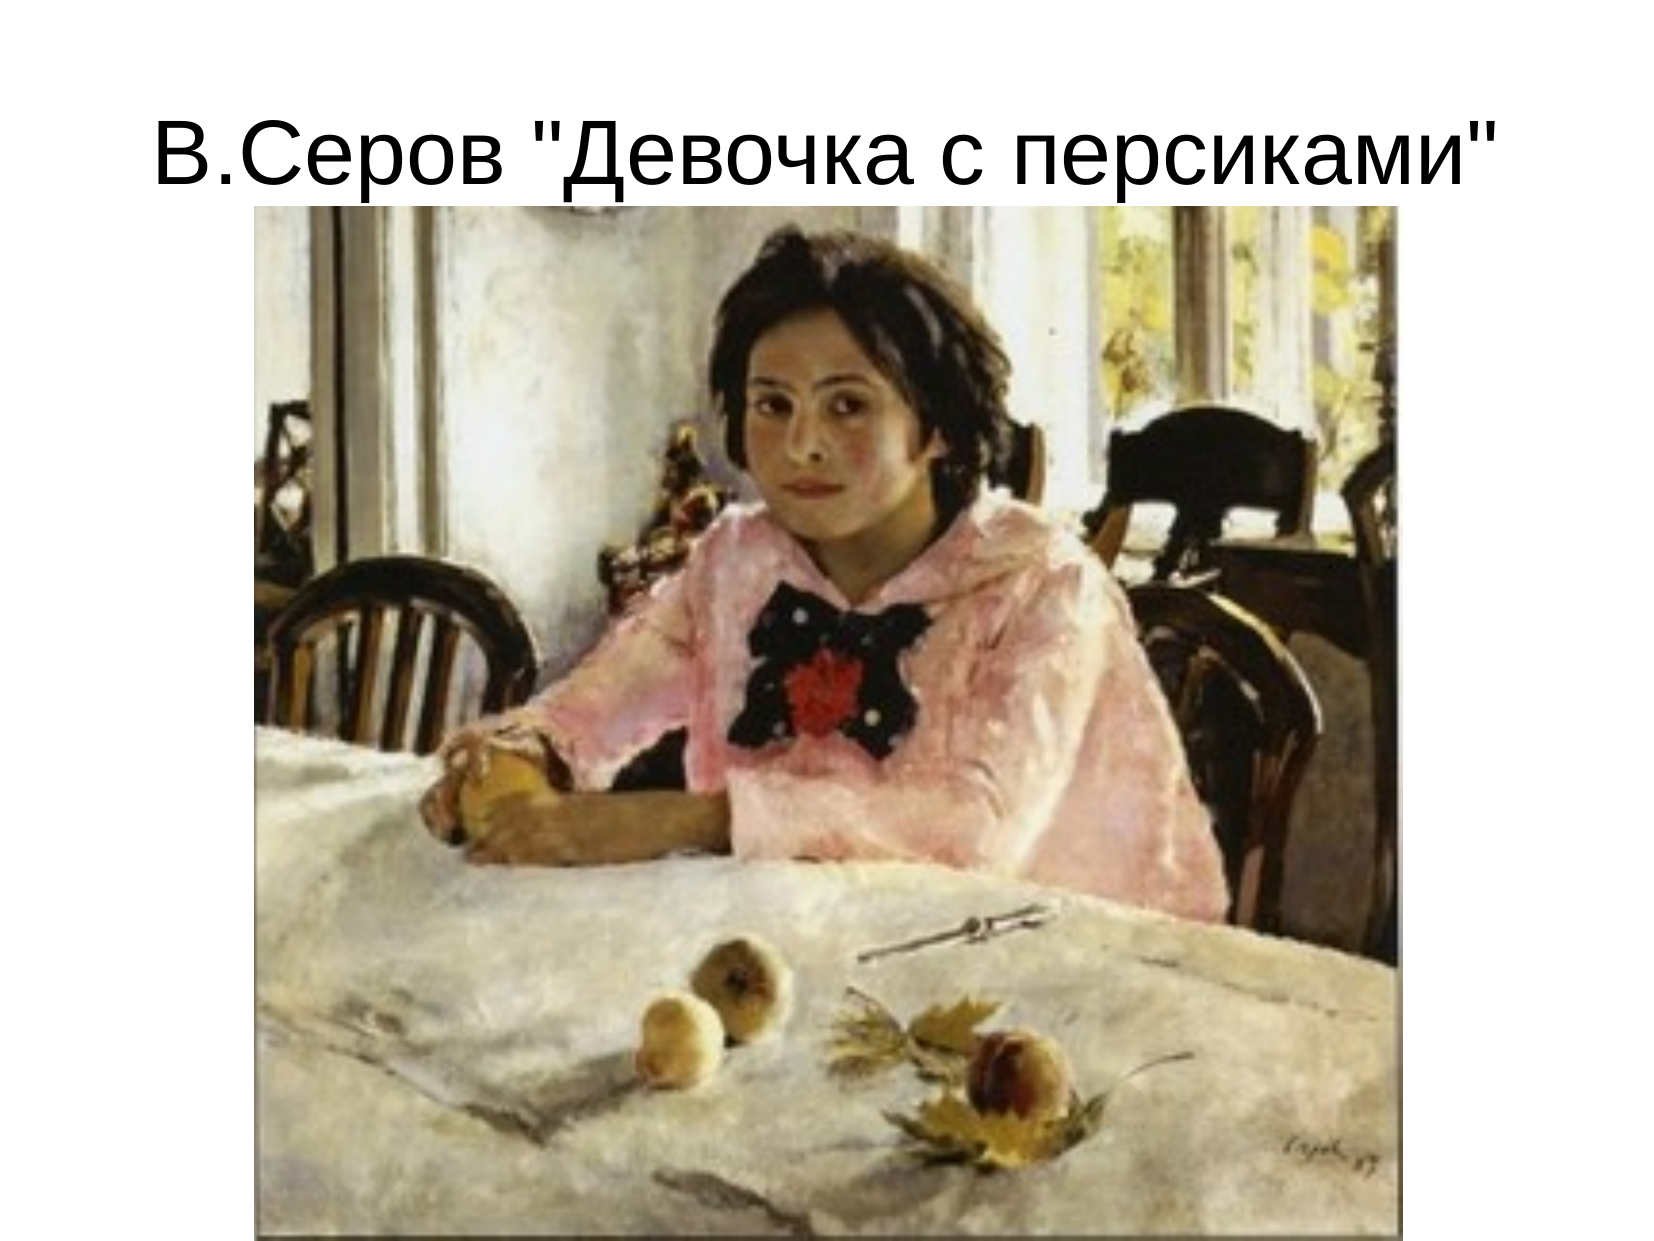

# В.Серов "Девочка с персиками"
| |
| --- |